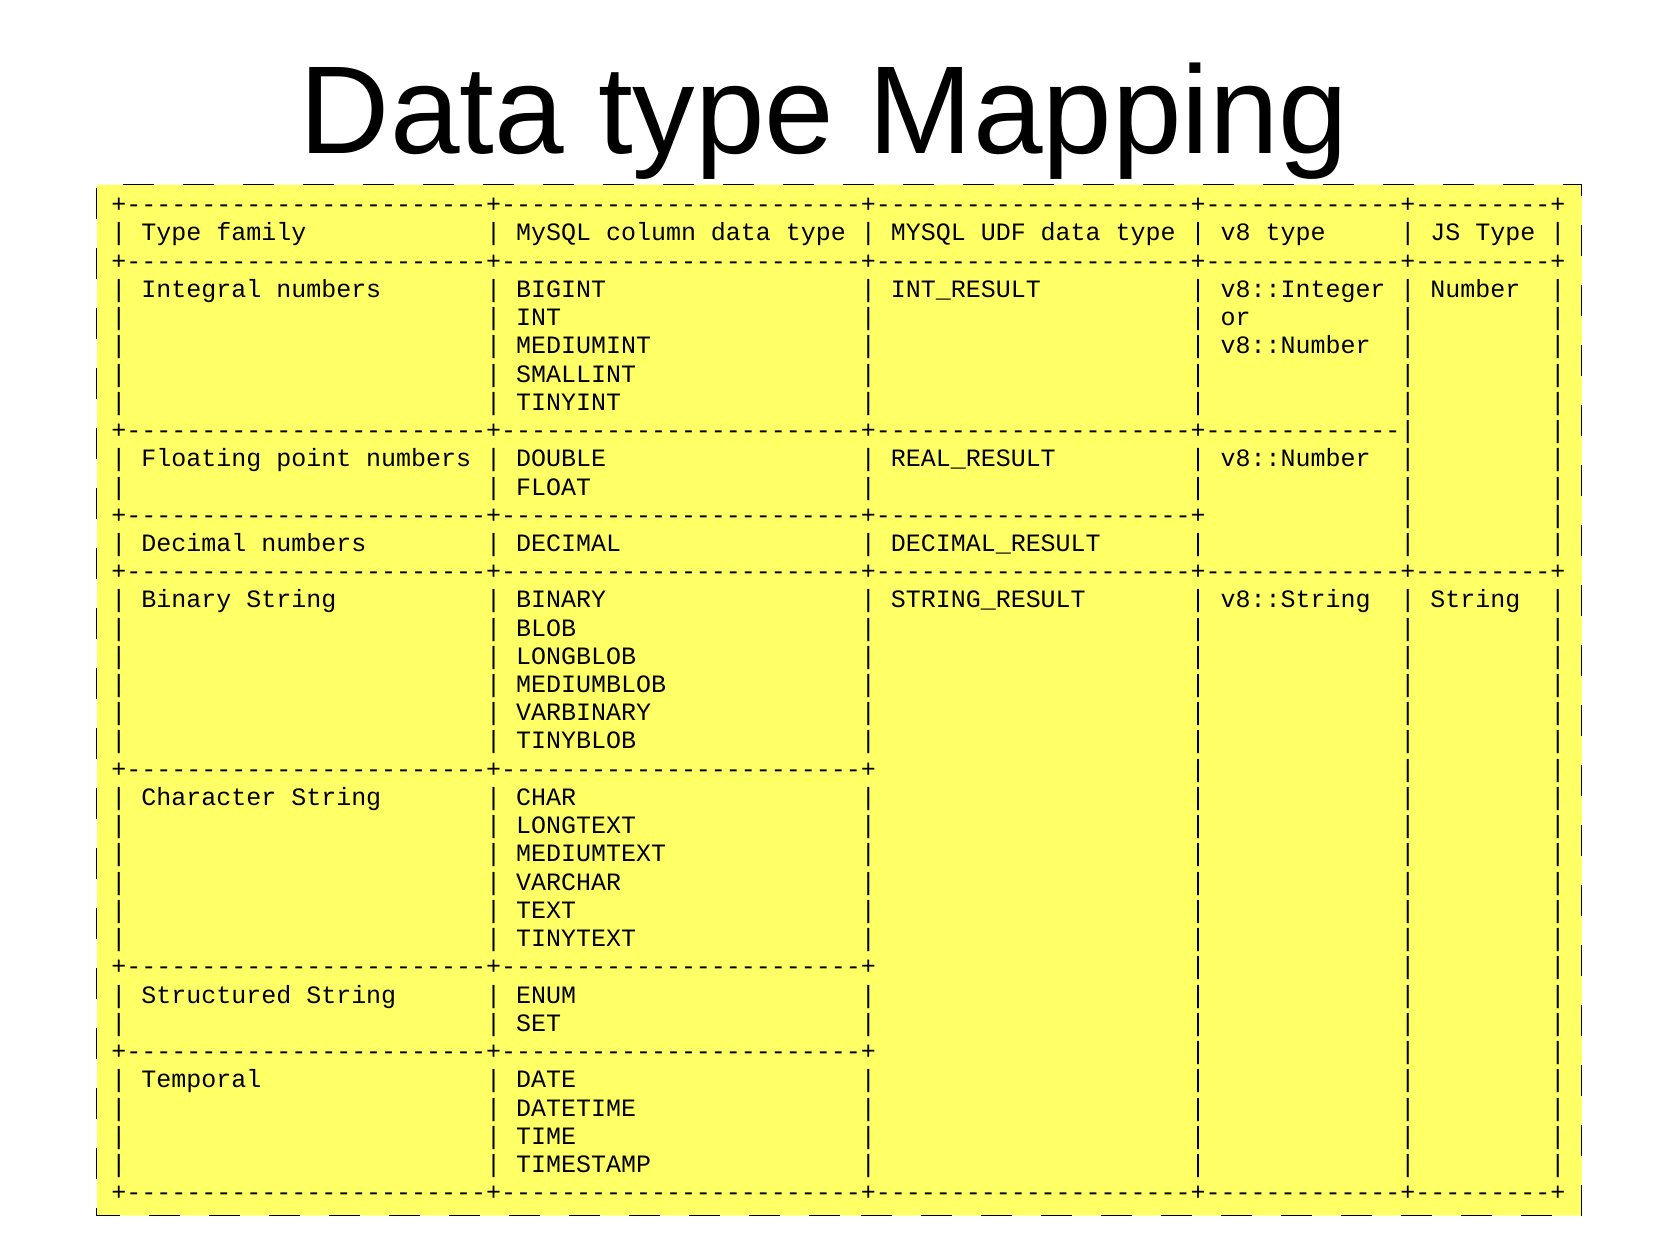

# Data type Mapping
+------------------------+------------------------+---------------------+-------------+---------+
| Type family | MySQL column data type | MYSQL UDF data type | v8 type | JS Type |
+------------------------+------------------------+---------------------+-------------+---------+
| Integral numbers | BIGINT | INT_RESULT | v8::Integer | Number |
| | INT | | or | |
| | MEDIUMINT | | v8::Number | |
| | SMALLINT | | | |
| | TINYINT | | | |
+------------------------+------------------------+---------------------+-------------| |
| Floating point numbers | DOUBLE | REAL_RESULT | v8::Number | |
| | FLOAT | | | |
+------------------------+------------------------+---------------------+ | |
| Decimal numbers | DECIMAL | DECIMAL_RESULT | | |
+------------------------+------------------------+---------------------+-------------+---------+
| Binary String | BINARY | STRING_RESULT | v8::String | String |
| | BLOB | | | |
| | LONGBLOB | | | |
| | MEDIUMBLOB | | | |
| | VARBINARY | | | |
| | TINYBLOB | | | |
+------------------------+------------------------+ | | |
| Character String | CHAR | | | |
| | LONGTEXT | | | |
| | MEDIUMTEXT | | | |
| | VARCHAR | | | |
| | TEXT | | | |
| | TINYTEXT | | | |
+------------------------+------------------------+ | | |
| Structured String | ENUM | | | |
| | SET | | | |
+------------------------+------------------------+ | | |
| Temporal | DATE | | | |
| | DATETIME | | | |
| | TIME | | | |
| | TIMESTAMP | | | |
+------------------------+------------------------+---------------------+-------------+---------+